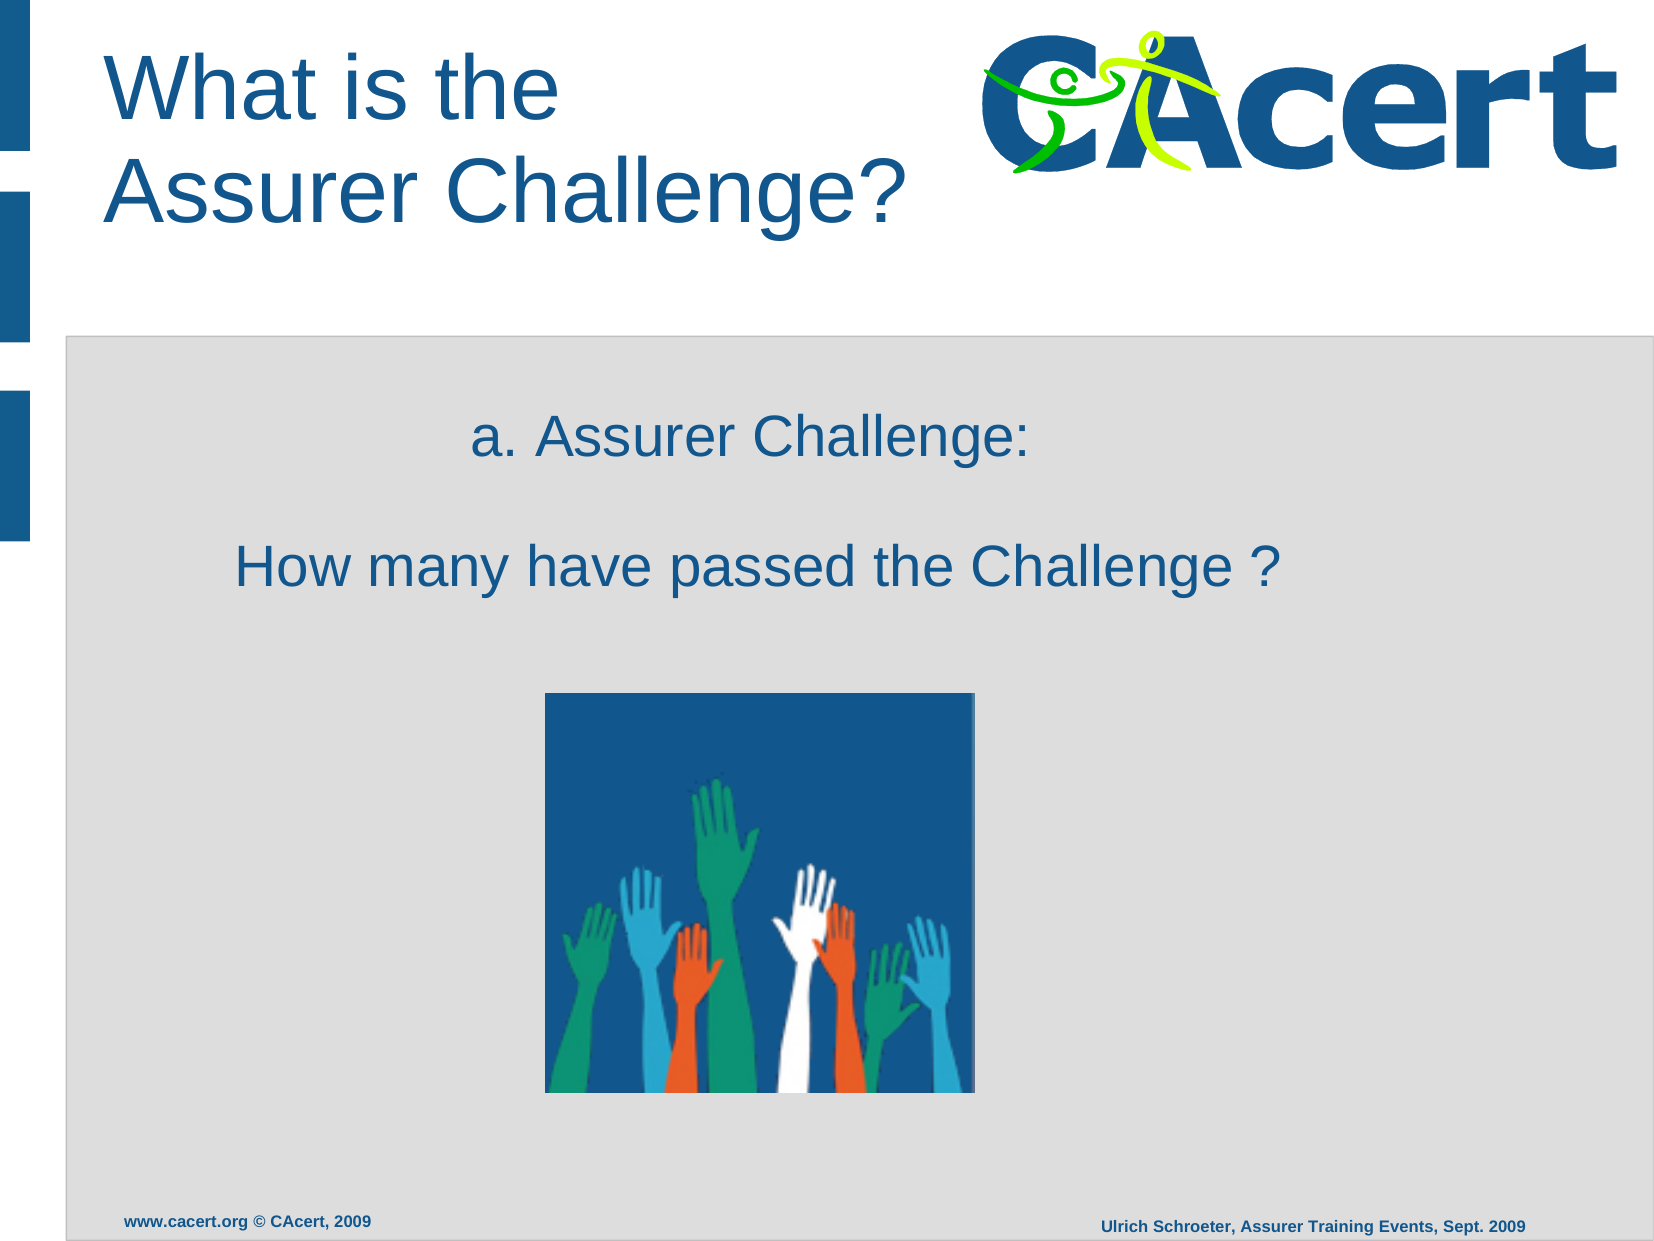

What is the
Assurer Challenge?
a. Assurer Challenge:
 How many have passed the Challenge ?